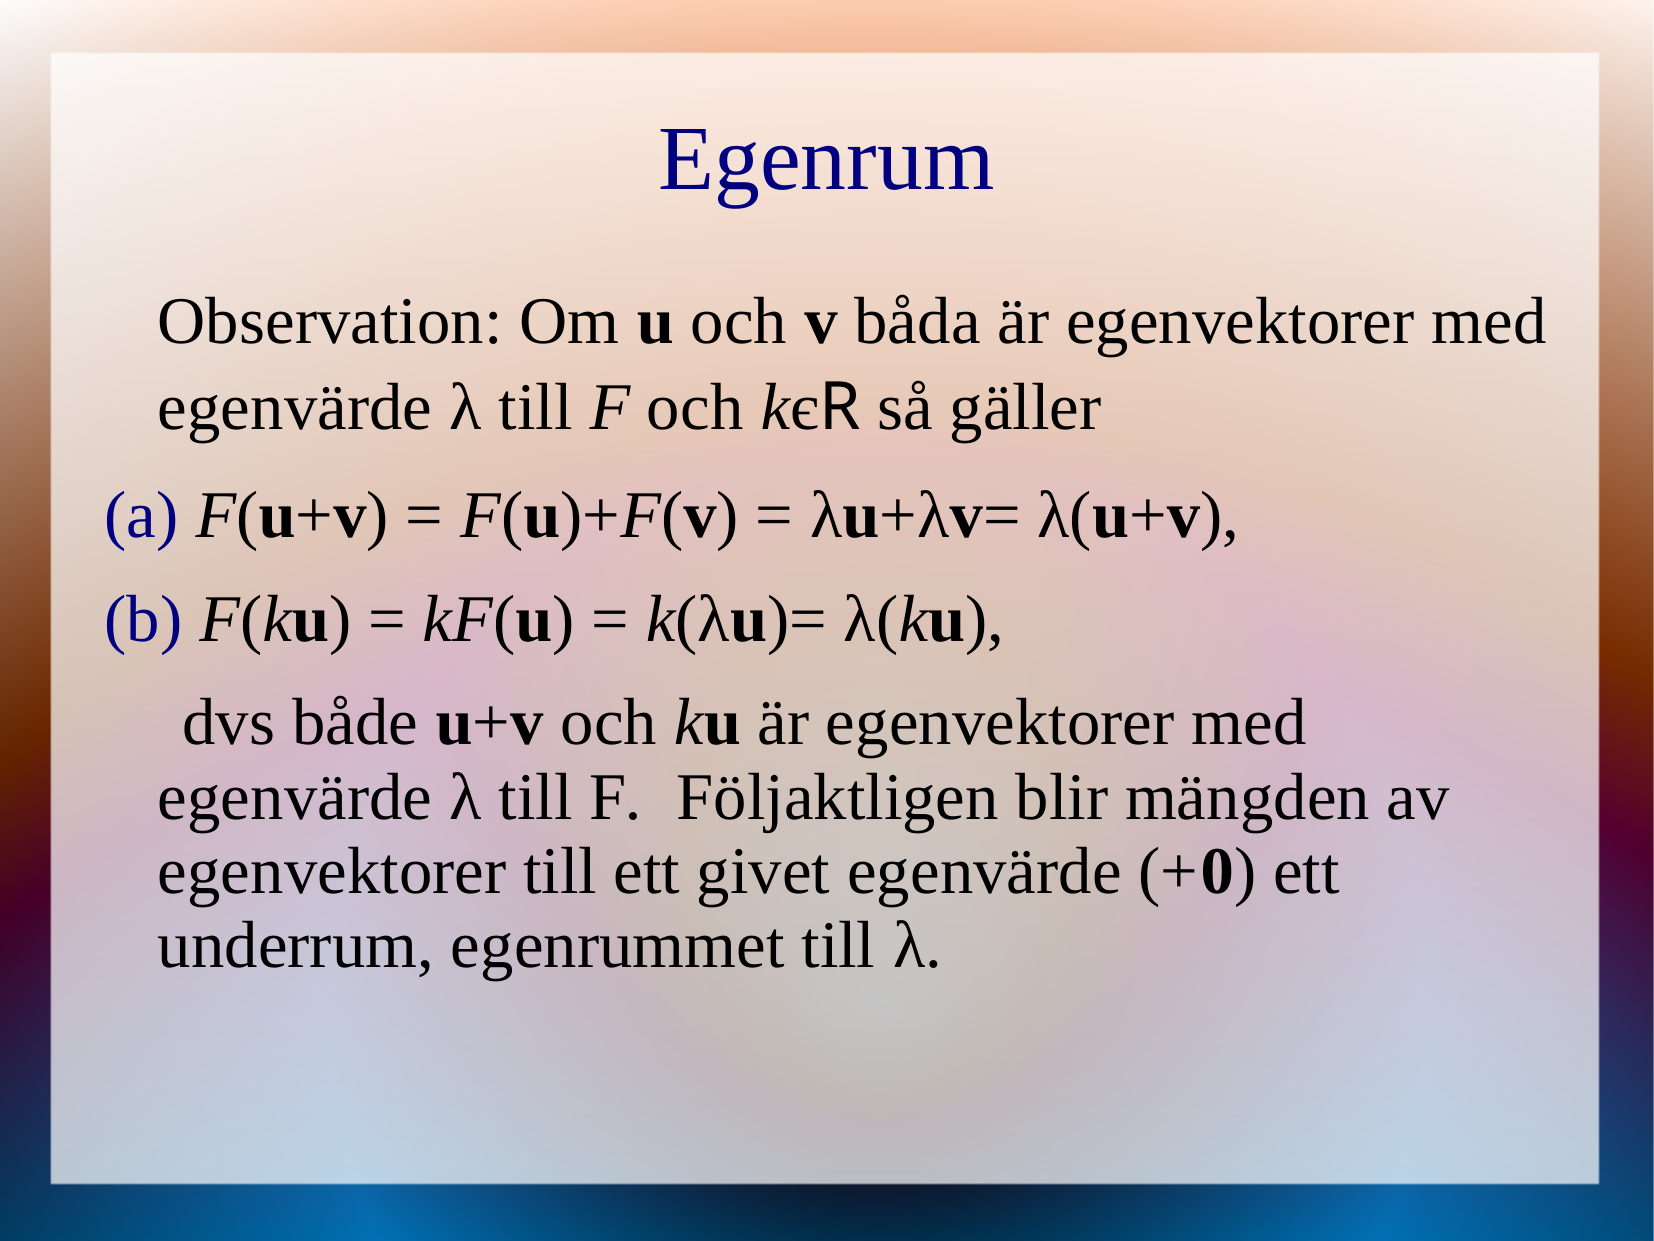

# Egenrum
Observation: Om u och v båda är egenvektorer med egenvärde λ till F och kєR så gäller
 F(u+v) = F(u)+F(v) = λu+λv= λ(u+v),
 F(ku) = kF(u) = k(λu)= λ(ku),
dvs både u+v och ku är egenvektorer med egenvärde λ till F.  Följaktligen blir mängden av egenvektorer till ett givet egenvärde (+0) ett underrum, egenrummet till λ.
Observation: Om x och y båda är egenvektorer med egenvärde λ till A och k∊R så gäller
 A(x+y)=Ax+